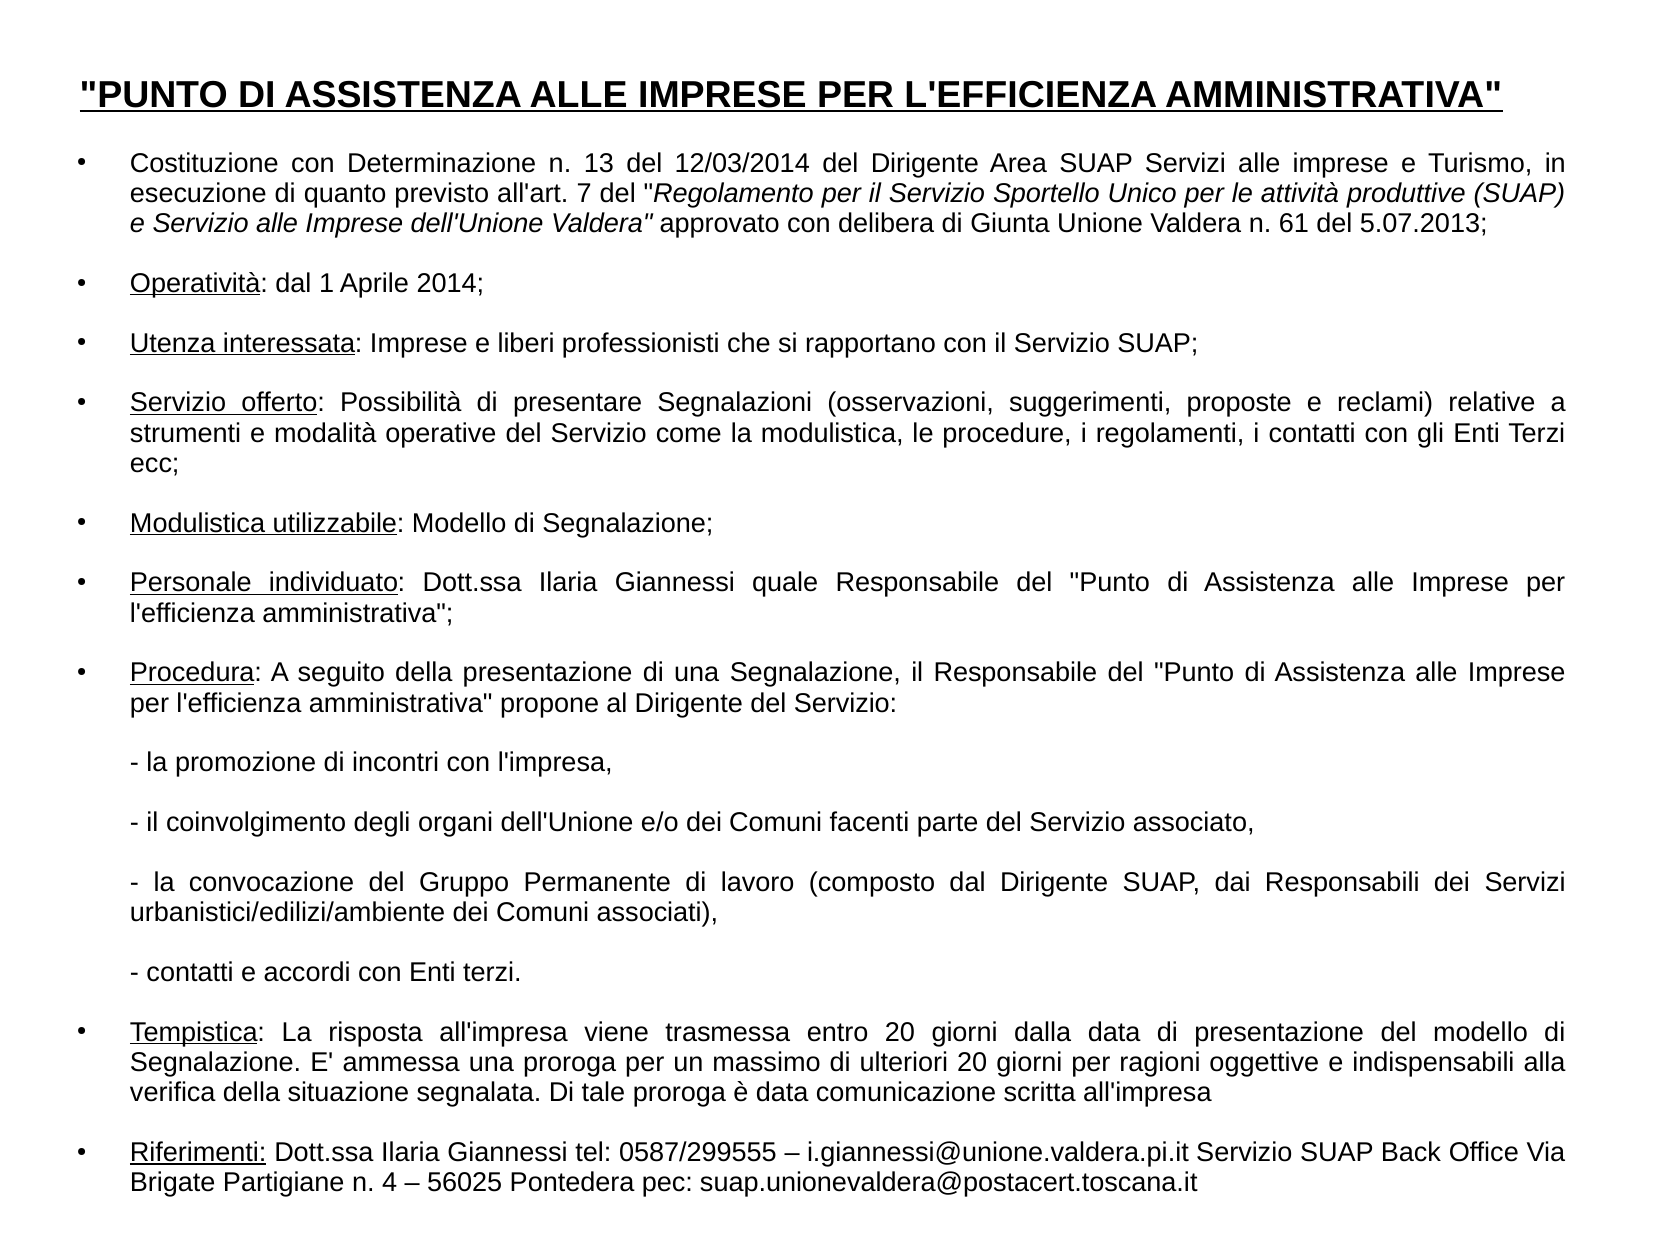

"PUNTO DI ASSISTENZA ALLE IMPRESE PER L'EFFICIENZA AMMINISTRATIVA"
# Costituzione con Determinazione n. 13 del 12/03/2014 del Dirigente Area SUAP Servizi alle imprese e Turismo, in esecuzione di quanto previsto all'art. 7 del "Regolamento per il Servizio Sportello Unico per le attività produttive (SUAP) e Servizio alle Imprese dell'Unione Valdera" approvato con delibera di Giunta Unione Valdera n. 61 del 5.07.2013;
Operatività: dal 1 Aprile 2014;
Utenza interessata: Imprese e liberi professionisti che si rapportano con il Servizio SUAP;
Servizio offerto: Possibilità di presentare Segnalazioni (osservazioni, suggerimenti, proposte e reclami) relative a strumenti e modalità operative del Servizio come la modulistica, le procedure, i regolamenti, i contatti con gli Enti Terzi ecc;
Modulistica utilizzabile: Modello di Segnalazione;
Personale individuato: Dott.ssa Ilaria Giannessi quale Responsabile del "Punto di Assistenza alle Imprese per l'efficienza amministrativa";
Procedura: A seguito della presentazione di una Segnalazione, il Responsabile del "Punto di Assistenza alle Imprese per l'efficienza amministrativa" propone al Dirigente del Servizio:
- la promozione di incontri con l'impresa,
- il coinvolgimento degli organi dell'Unione e/o dei Comuni facenti parte del Servizio associato,
- la convocazione del Gruppo Permanente di lavoro (composto dal Dirigente SUAP, dai Responsabili dei Servizi urbanistici/edilizi/ambiente dei Comuni associati),
- contatti e accordi con Enti terzi.
Tempistica: La risposta all'impresa viene trasmessa entro 20 giorni dalla data di presentazione del modello di Segnalazione. E' ammessa una proroga per un massimo di ulteriori 20 giorni per ragioni oggettive e indispensabili alla verifica della situazione segnalata. Di tale proroga è data comunicazione scritta all'impresa
Riferimenti: Dott.ssa Ilaria Giannessi tel: 0587/299555 – i.giannessi@unione.valdera.pi.it Servizio SUAP Back Office Via Brigate Partigiane n. 4 – 56025 Pontedera pec: suap.unionevaldera@postacert.toscana.it